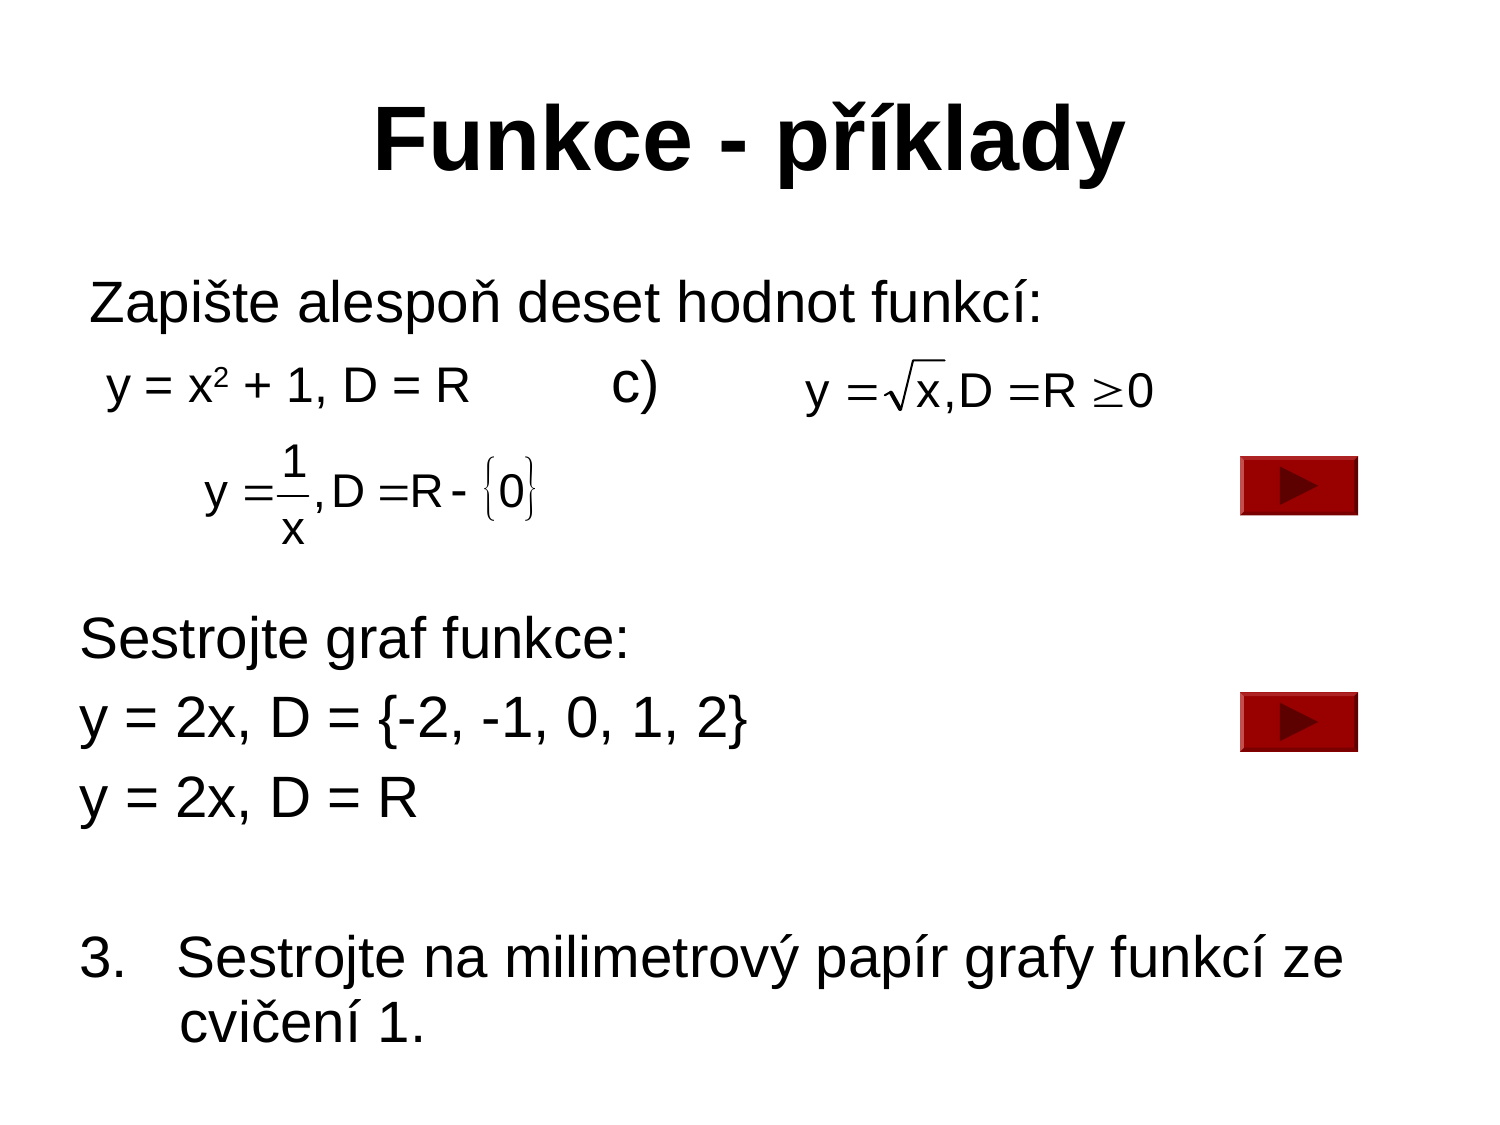

# Funkce - příklady
Zapište alespoň deset hodnot funkcí:
 y = x2 + 1, D = R c)
Sestrojte graf funkce:
y = 2x, D = {-2, -1, 0, 1, 2}
y = 2x, D = R
3. Sestrojte na milimetrový papír grafy funkcí ze cvičení 1.